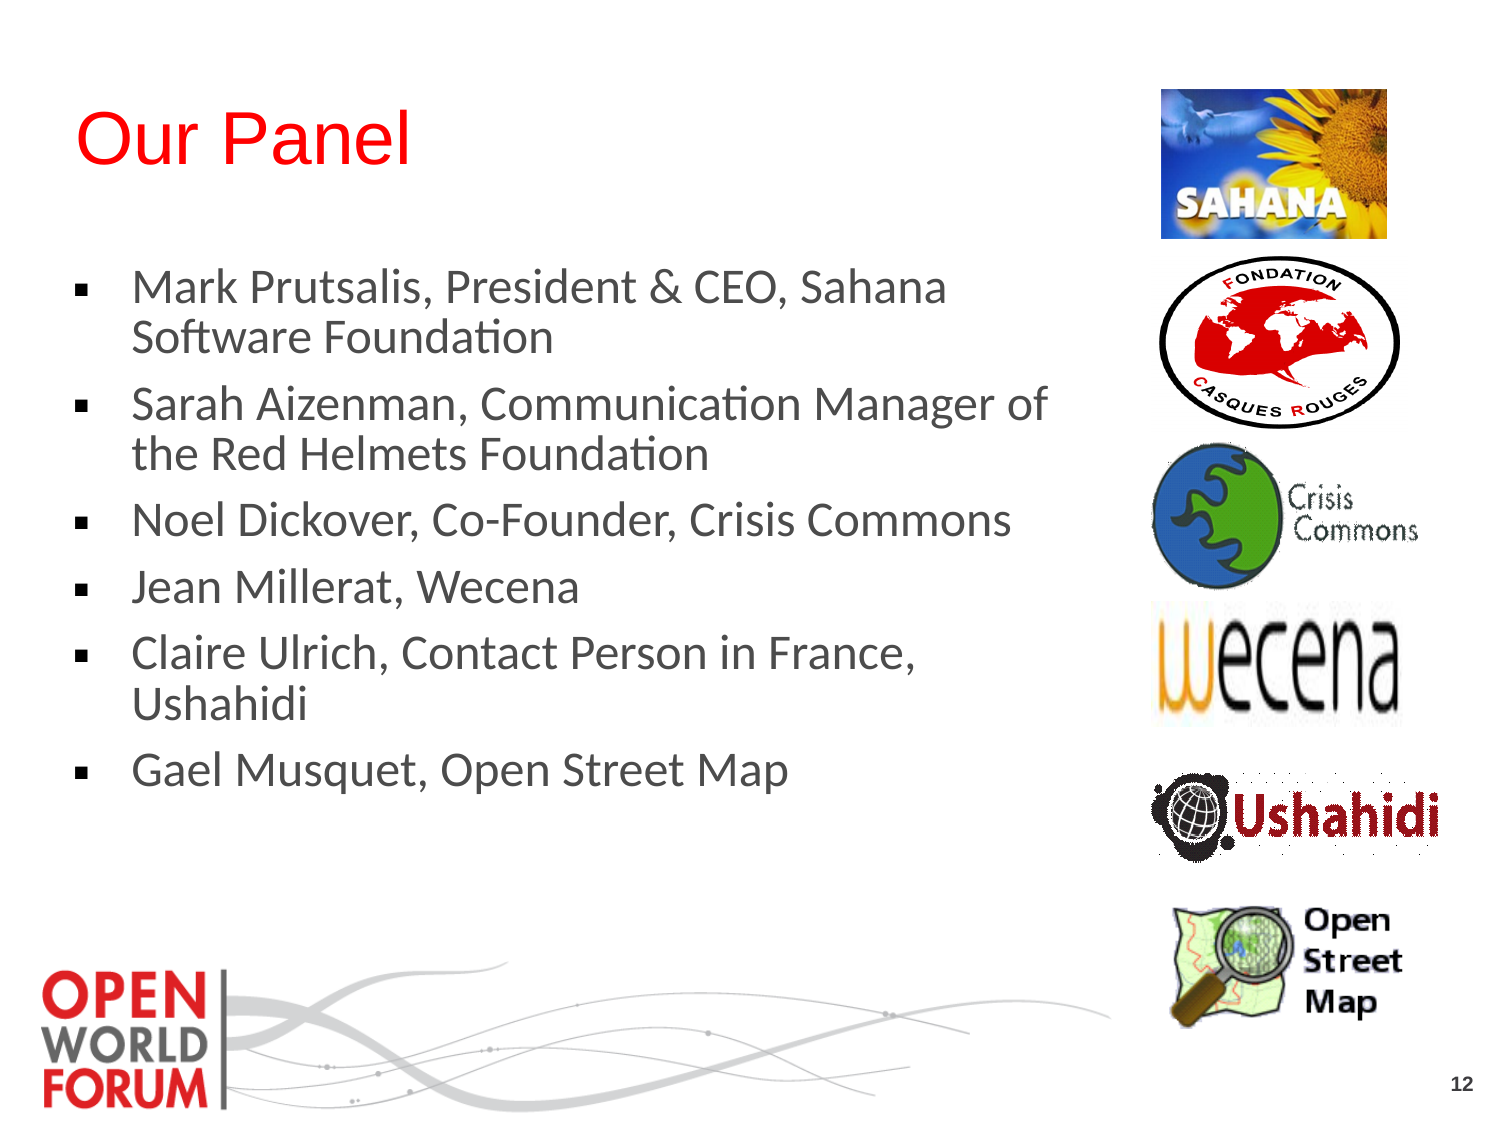

# Our Panel
Mark Prutsalis, President & CEO, Sahana Software Foundation
Sarah Aizenman, Communication Manager of the Red Helmets Foundation
Noel Dickover, Co-Founder, Crisis Commons
Jean Millerat, Wecena
Claire Ulrich, Contact Person in France, Ushahidi
Gael Musquet, Open Street Map
12